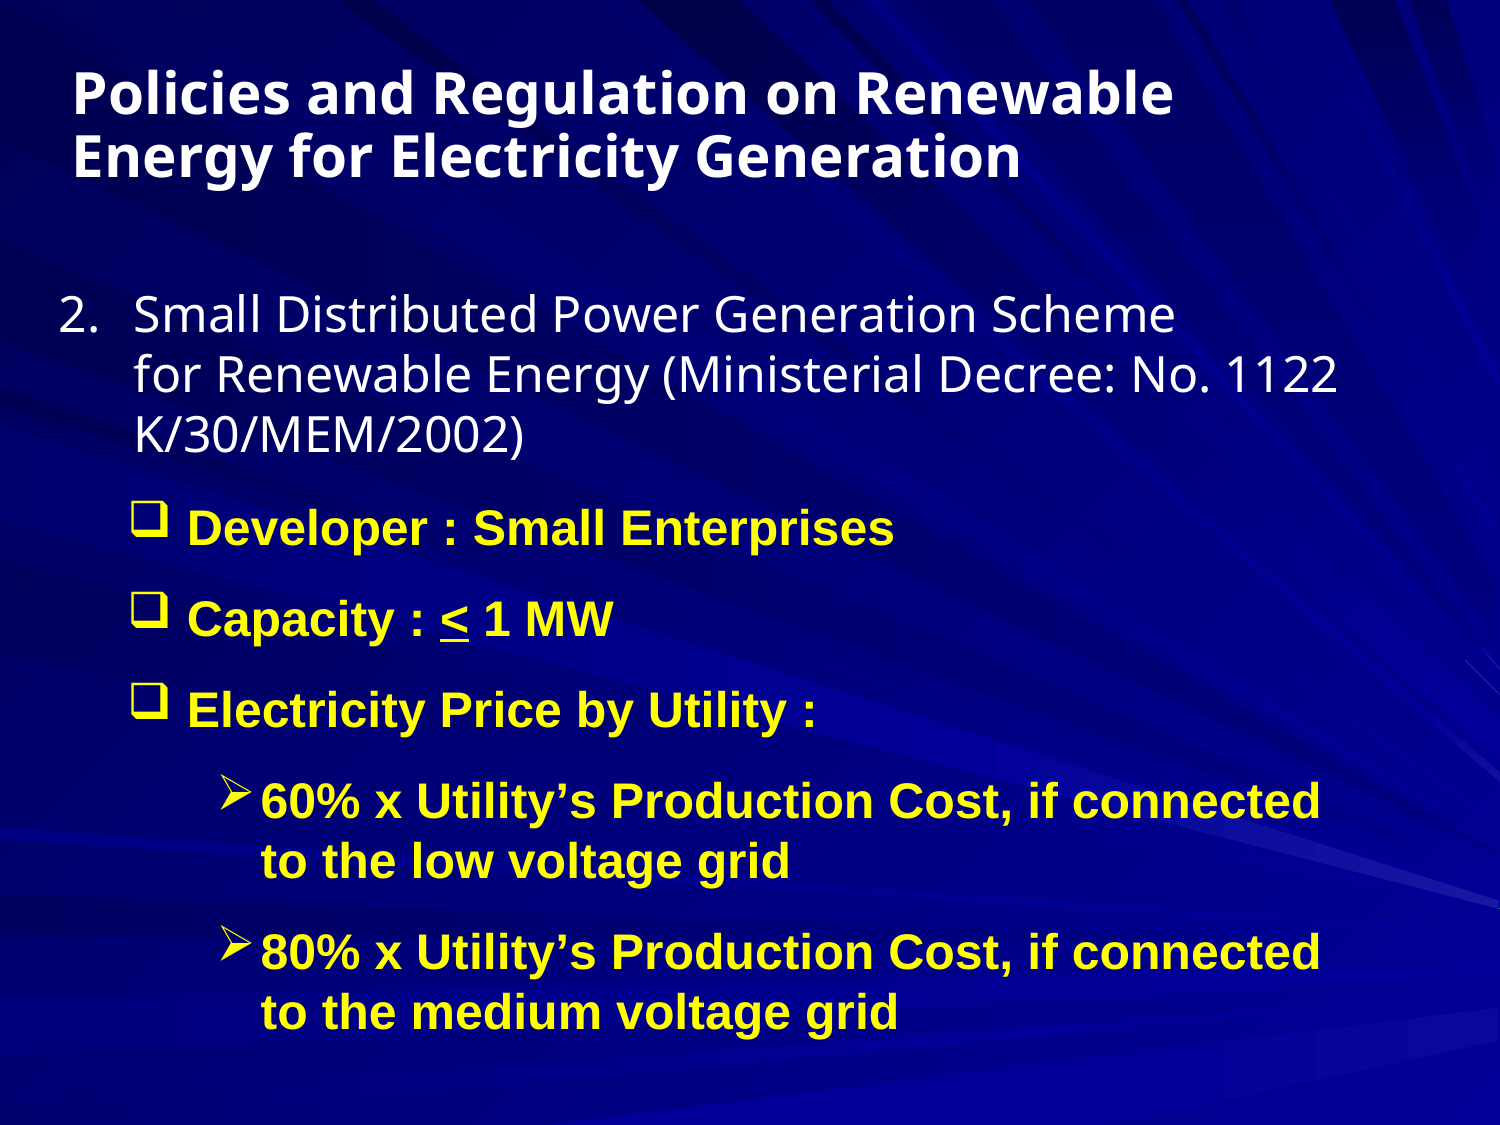

Policies and Regulation on Renewable Energy for Electricity Generation
2.	Small Distributed Power Generation Scheme
for Renewable Energy (Ministerial Decree: No. 1122 K/30/MEM/2002)
Developer : Small Enterprises
Capacity : < 1 MW
Electricity Price by Utility :
60% x Utility’s Production Cost, if connected to the low voltage grid
80% x Utility’s Production Cost, if connected to the medium voltage grid